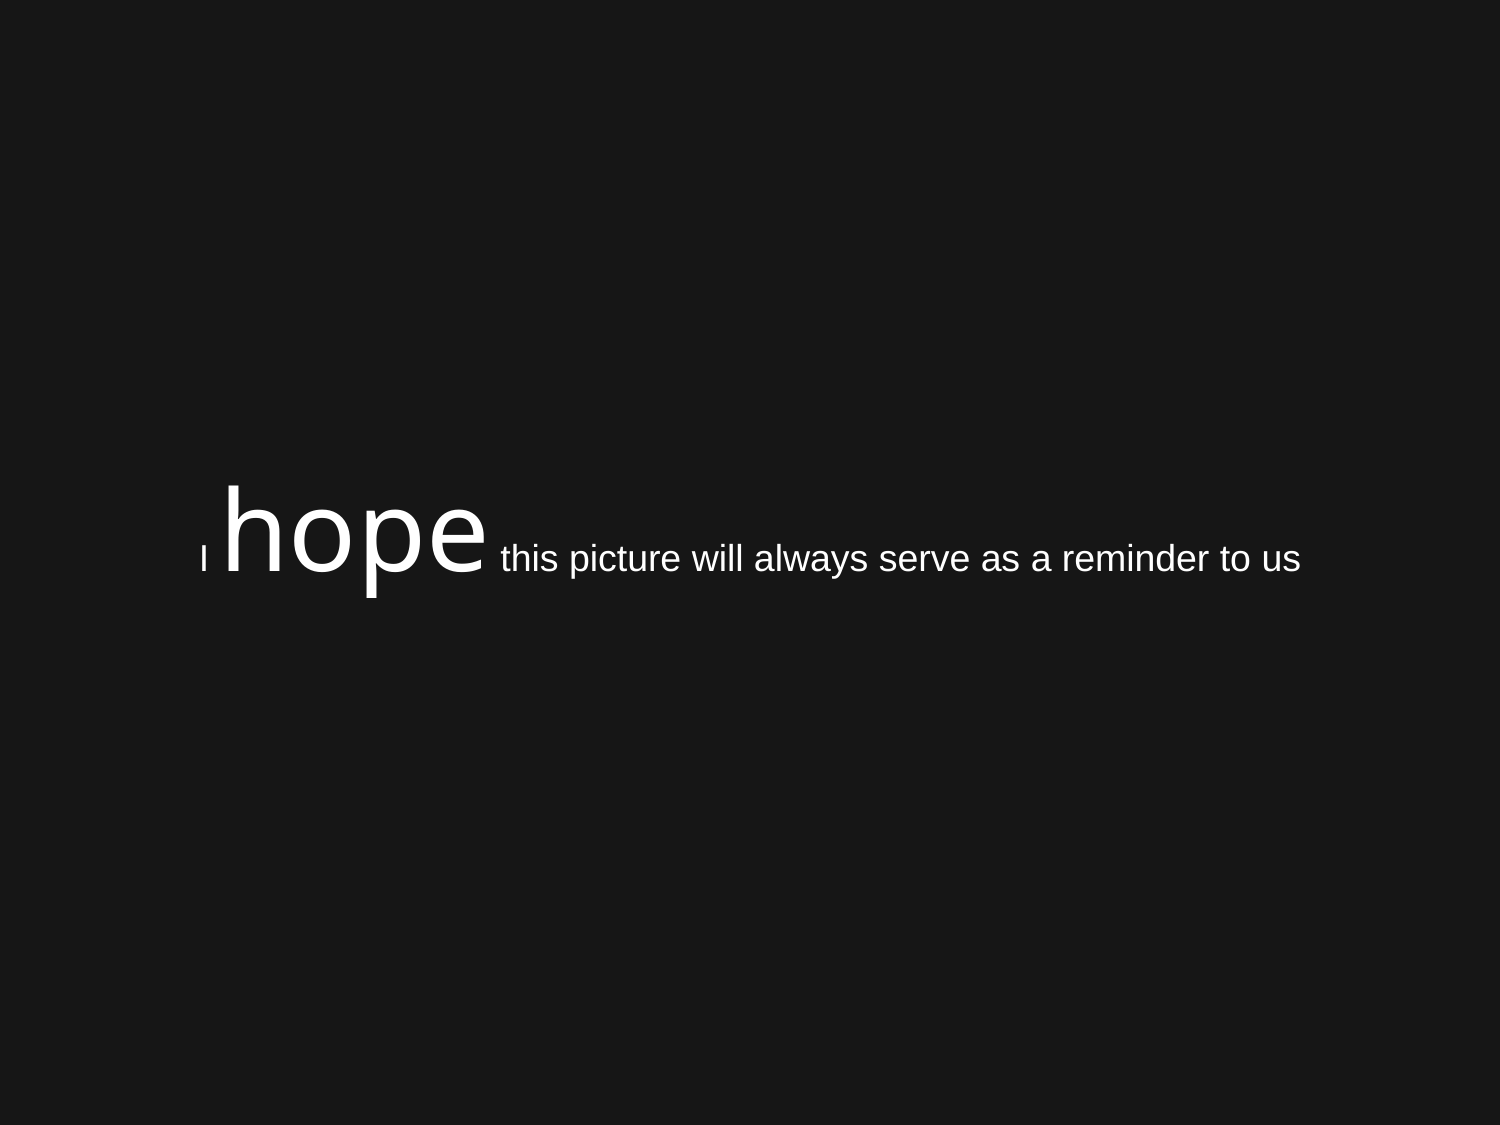

I hope this picture will always serve as a reminder to us